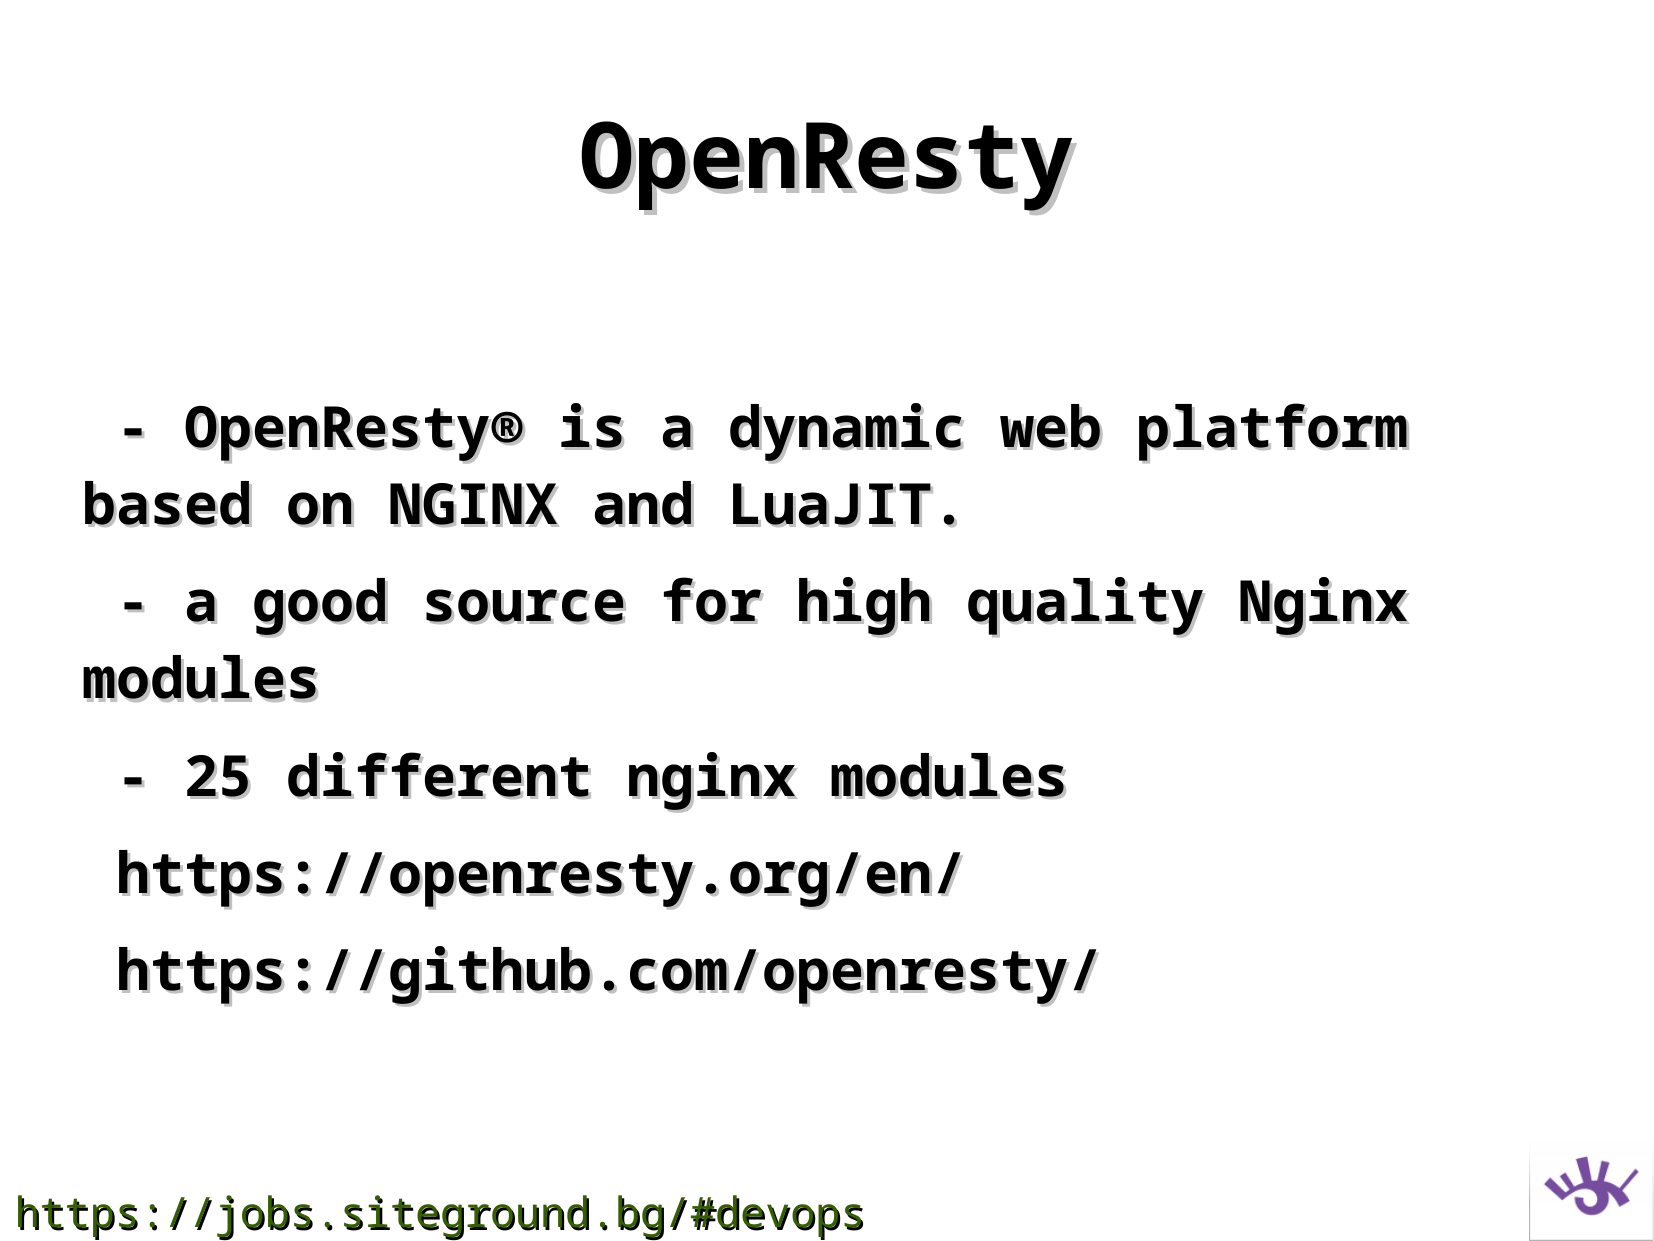

# OpenResty
 - OpenResty® is a dynamic web platform based on NGINX and LuaJIT.
 - a good source for high quality Nginx modules
 - 25 different nginx modules
 https://openresty.org/en/
 https://github.com/openresty/
https://jobs.siteground.bg/#devops